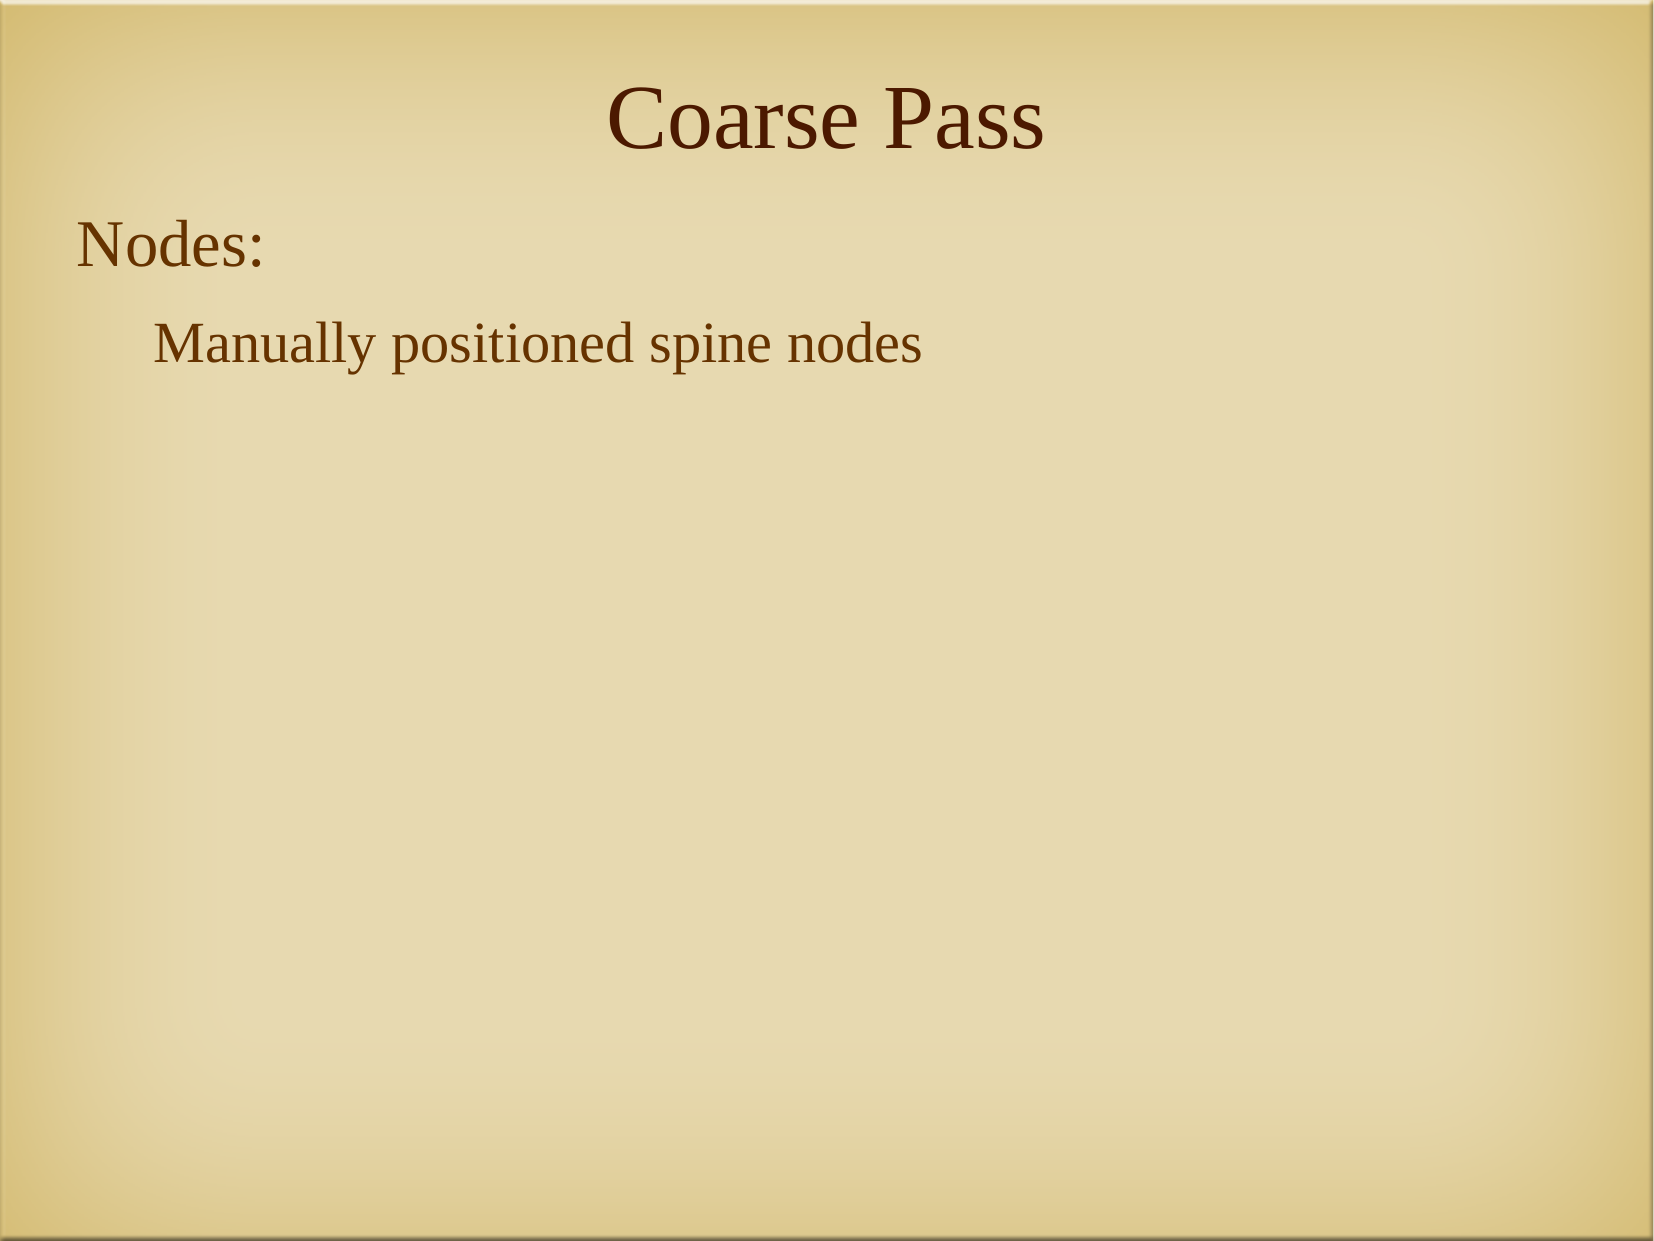

# Coarse Pass
Nodes:
Manually positioned spine nodes